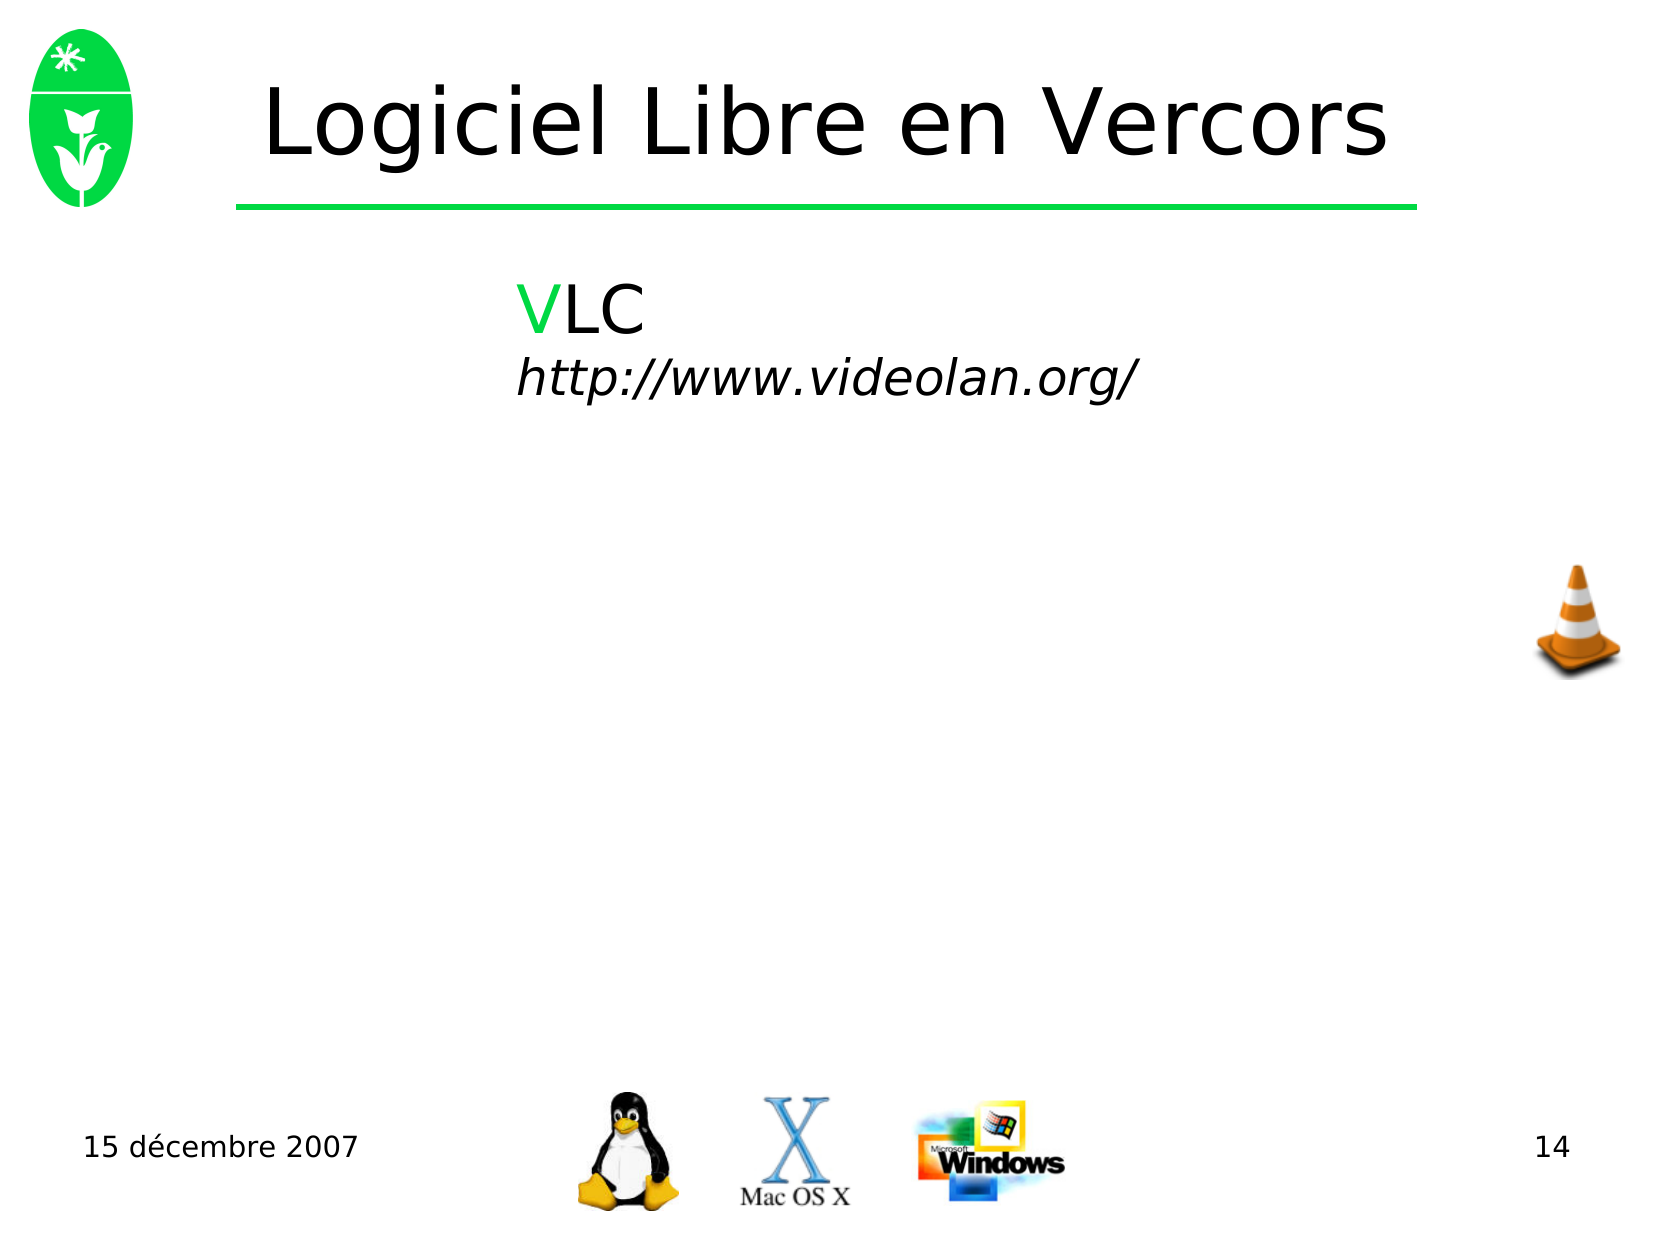

# Logiciel Libre en Vercors
VLC
http://www.videolan.org/
15 décembre 2007
14